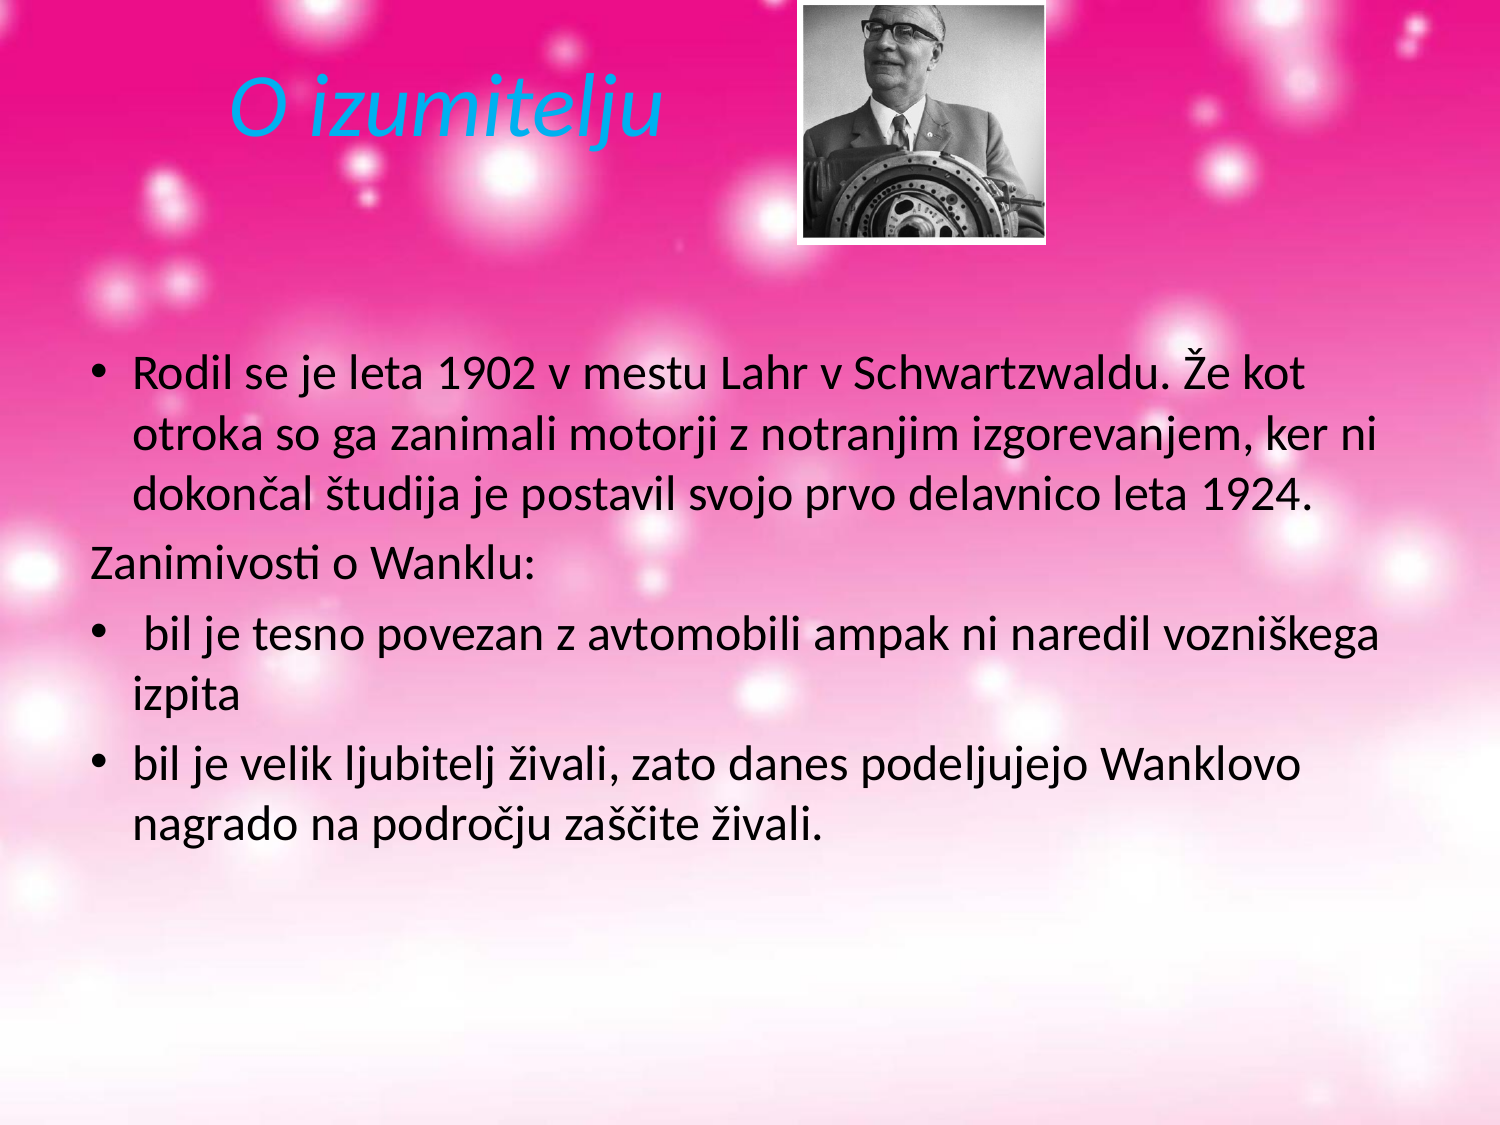

# O izumitelju
Rodil se je leta 1902 v mestu Lahr v Schwartzwaldu. Že kot otroka so ga zanimali motorji z notranjim izgorevanjem, ker ni dokončal študija je postavil svojo prvo delavnico leta 1924.
Zanimivosti o Wanklu:
 bil je tesno povezan z avtomobili ampak ni naredil vozniškega izpita
bil je velik ljubitelj živali, zato danes podeljujejo Wanklovo nagrado na področju zaščite živali.